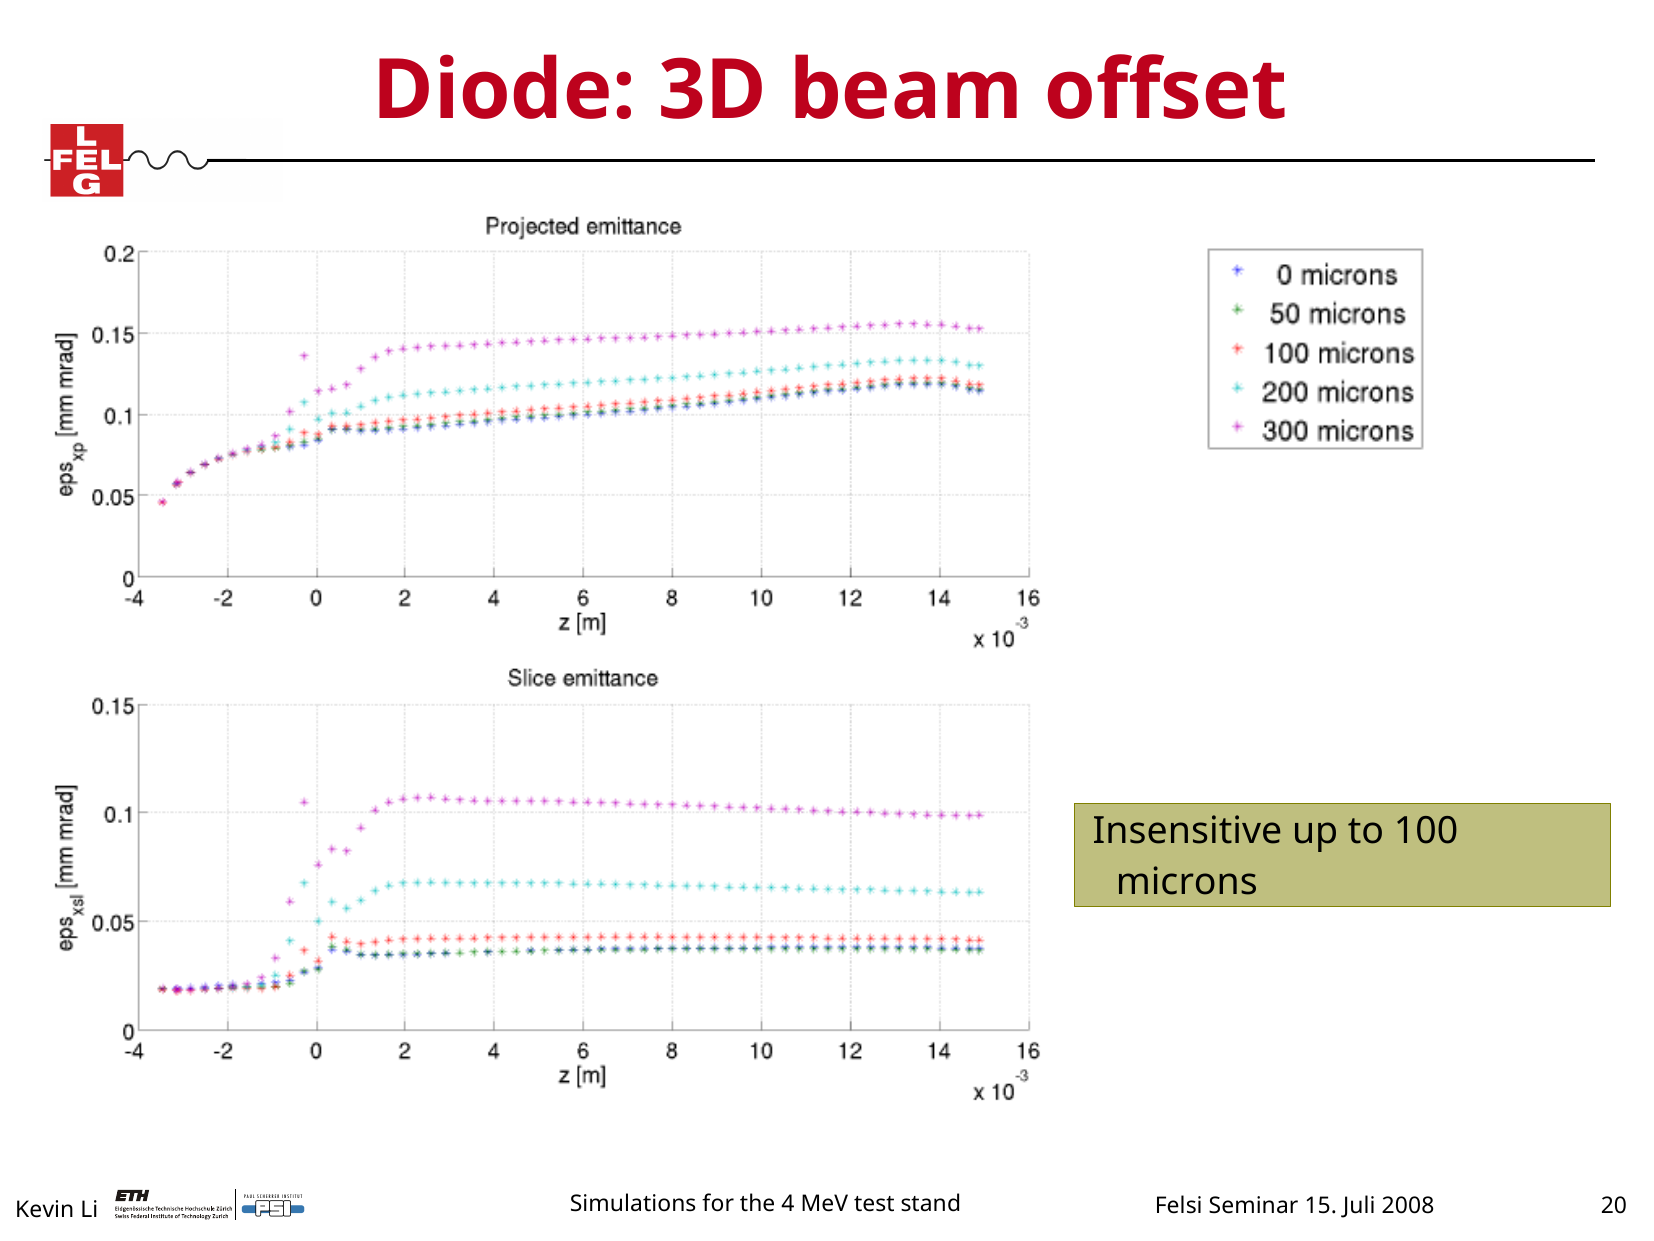

# Diode: 3D beam offset
Insensitive up to 100 microns